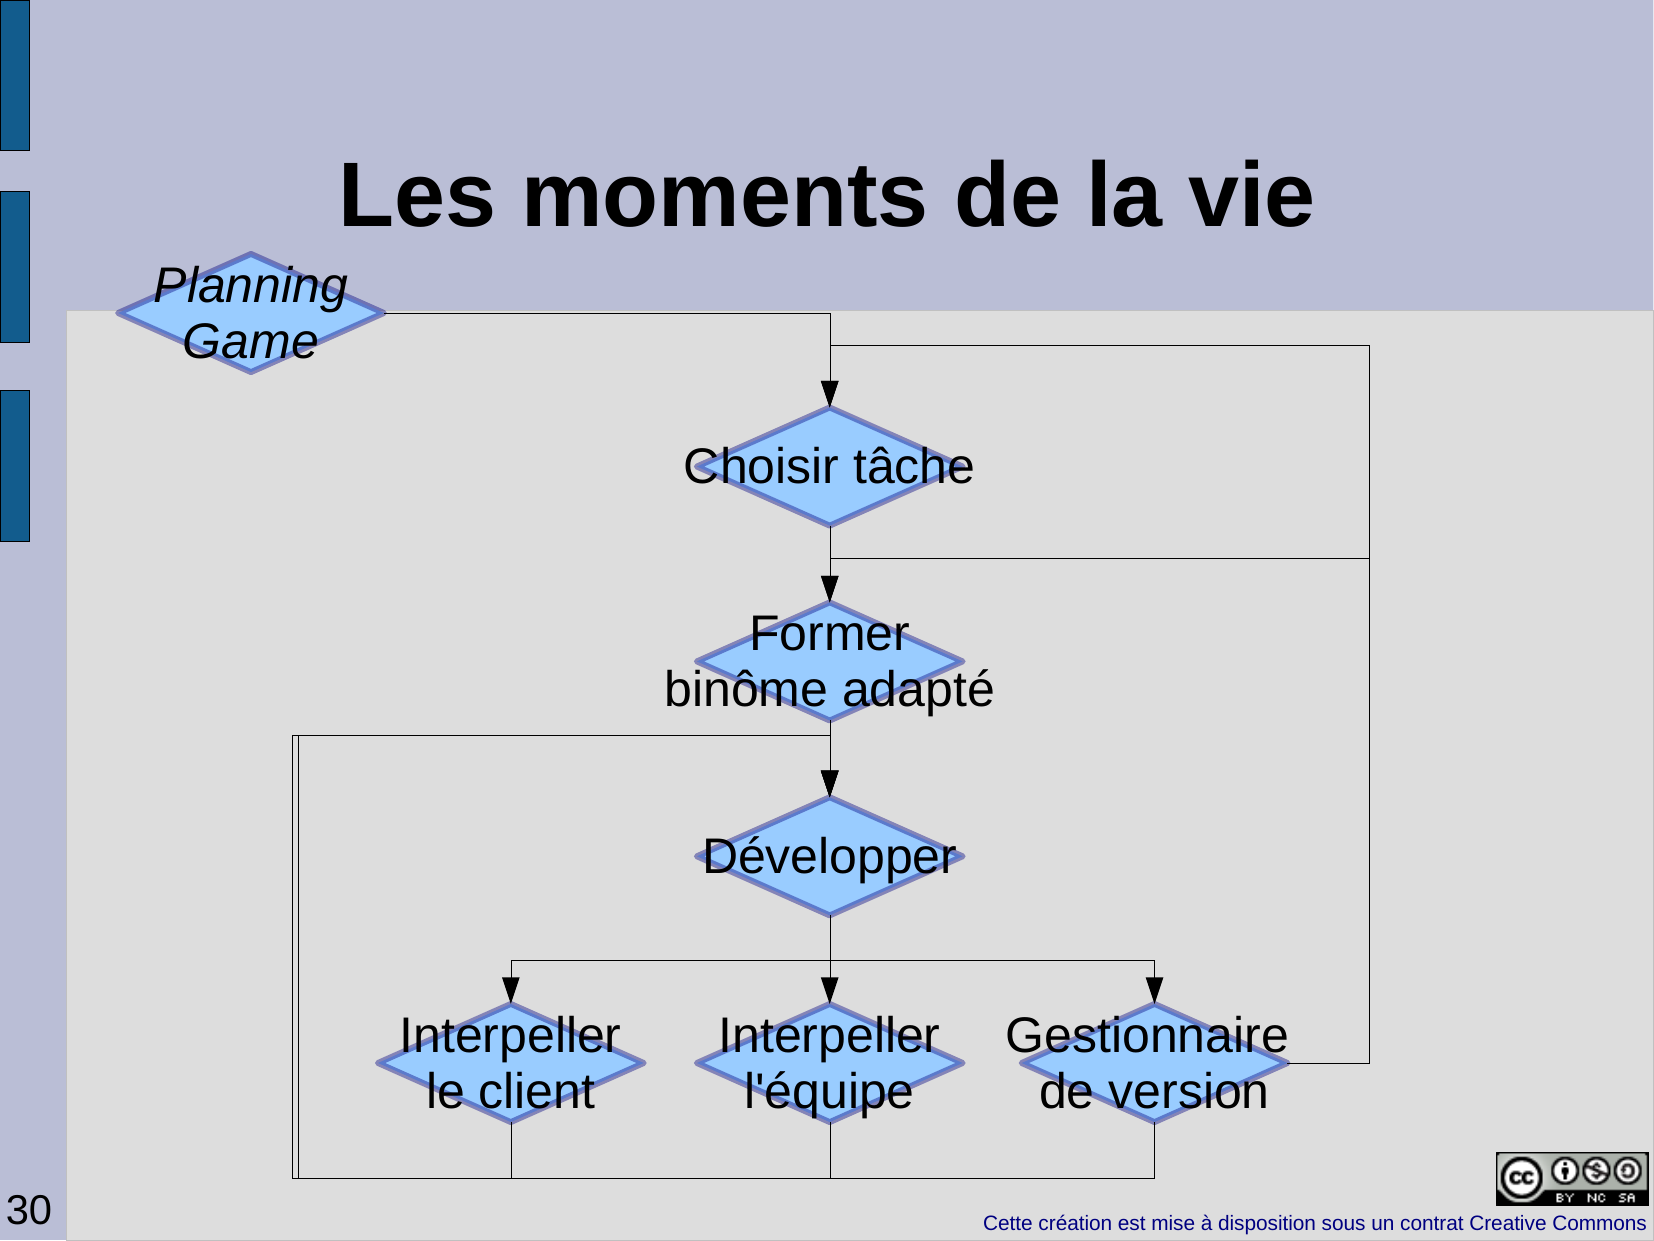

# Les moments de la vie
Planning
Game
Choisir tâche
Former
binôme adapté
Développer
Interpeller
le client
Interpeller
l'équipe
Gestionnaire
de version